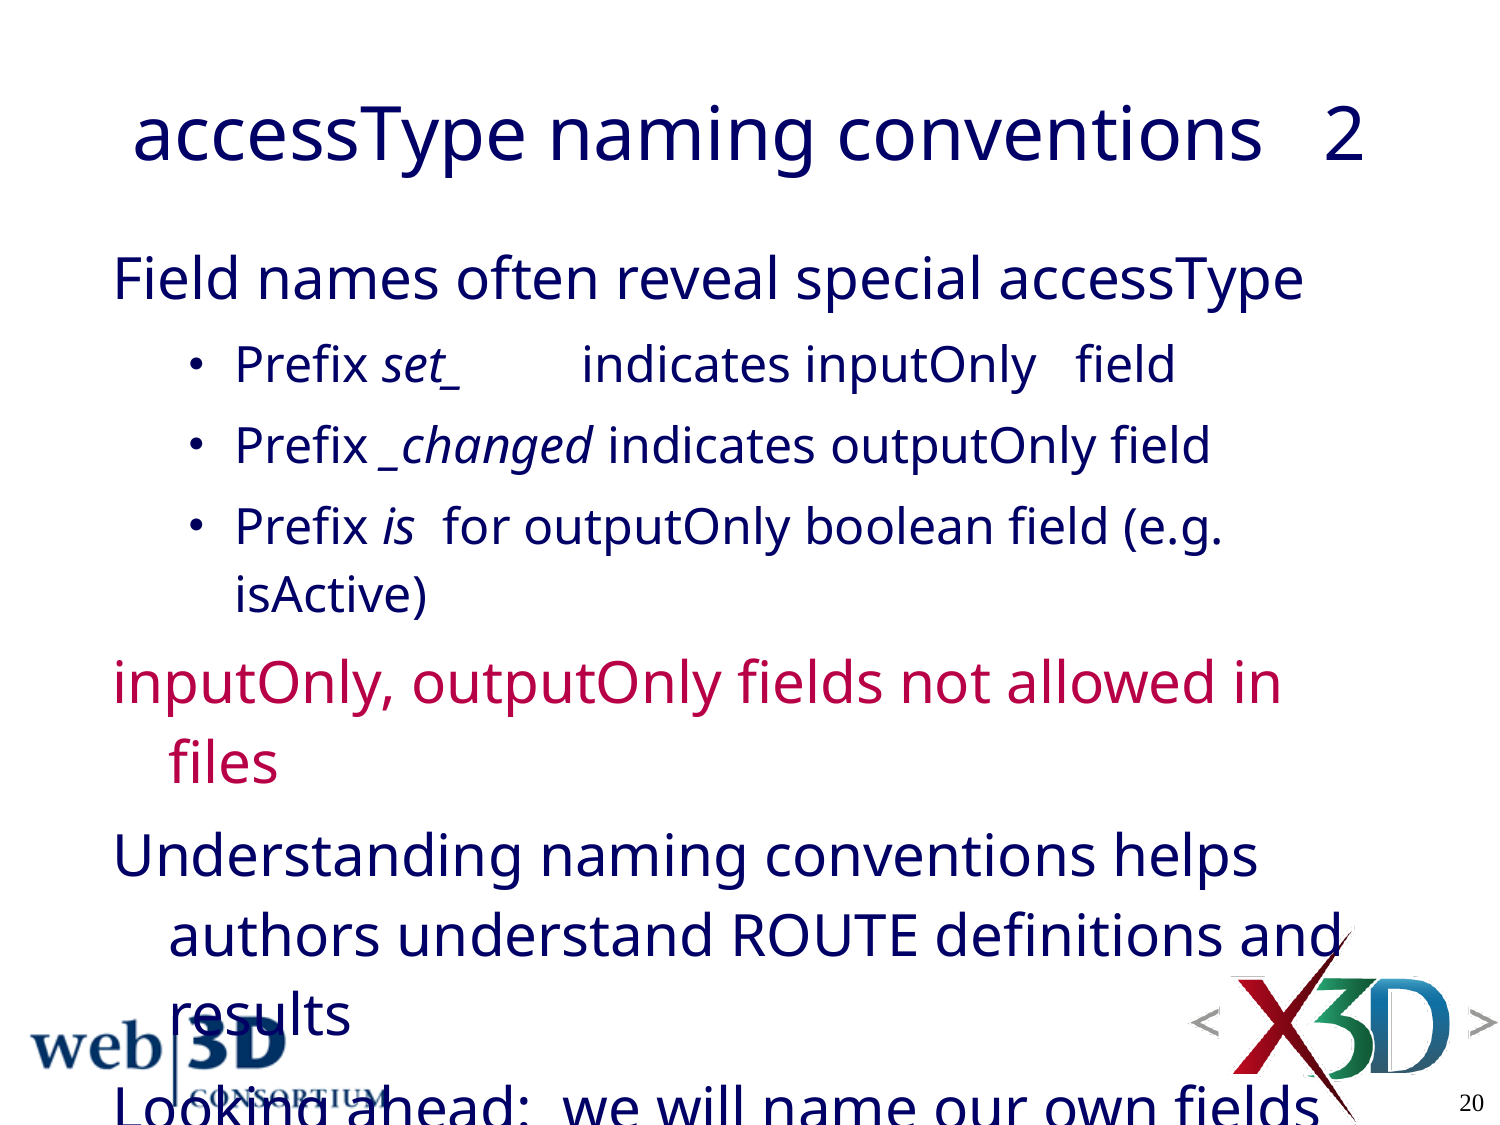

# accessType naming conventions 2
Field names often reveal special accessType
Prefix set_ indicates inputOnly field
Prefix _changed indicates outputOnly field
Prefix is for outputOnly boolean field (e.g. isActive)
inputOnly, outputOnly fields not allowed in files
Understanding naming conventions helps authors understand ROUTE definitions and results
Looking ahead: we will name our own fields when creating Scripts and prototypes, further underscoring importance of naming